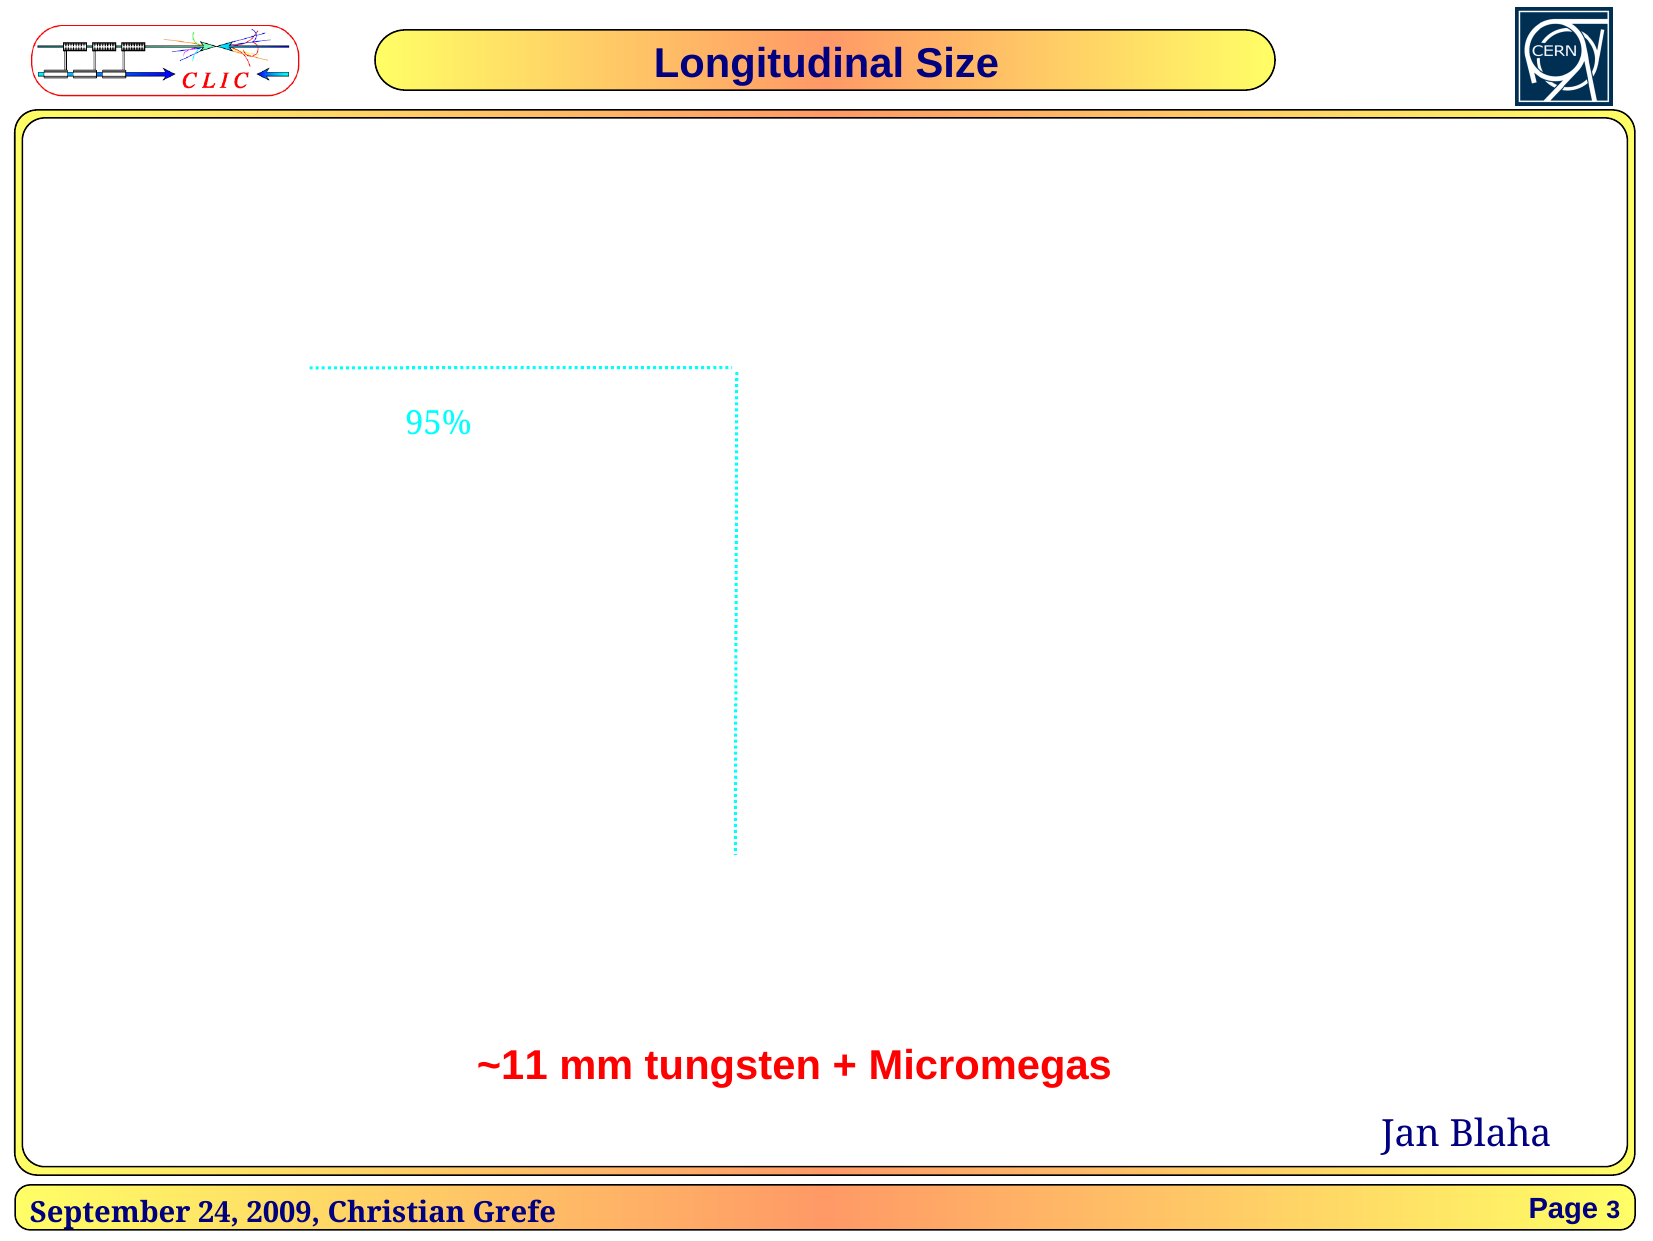

# Longitudinal Size
95%
~11 mm tungsten + Micromegas
Jan Blaha